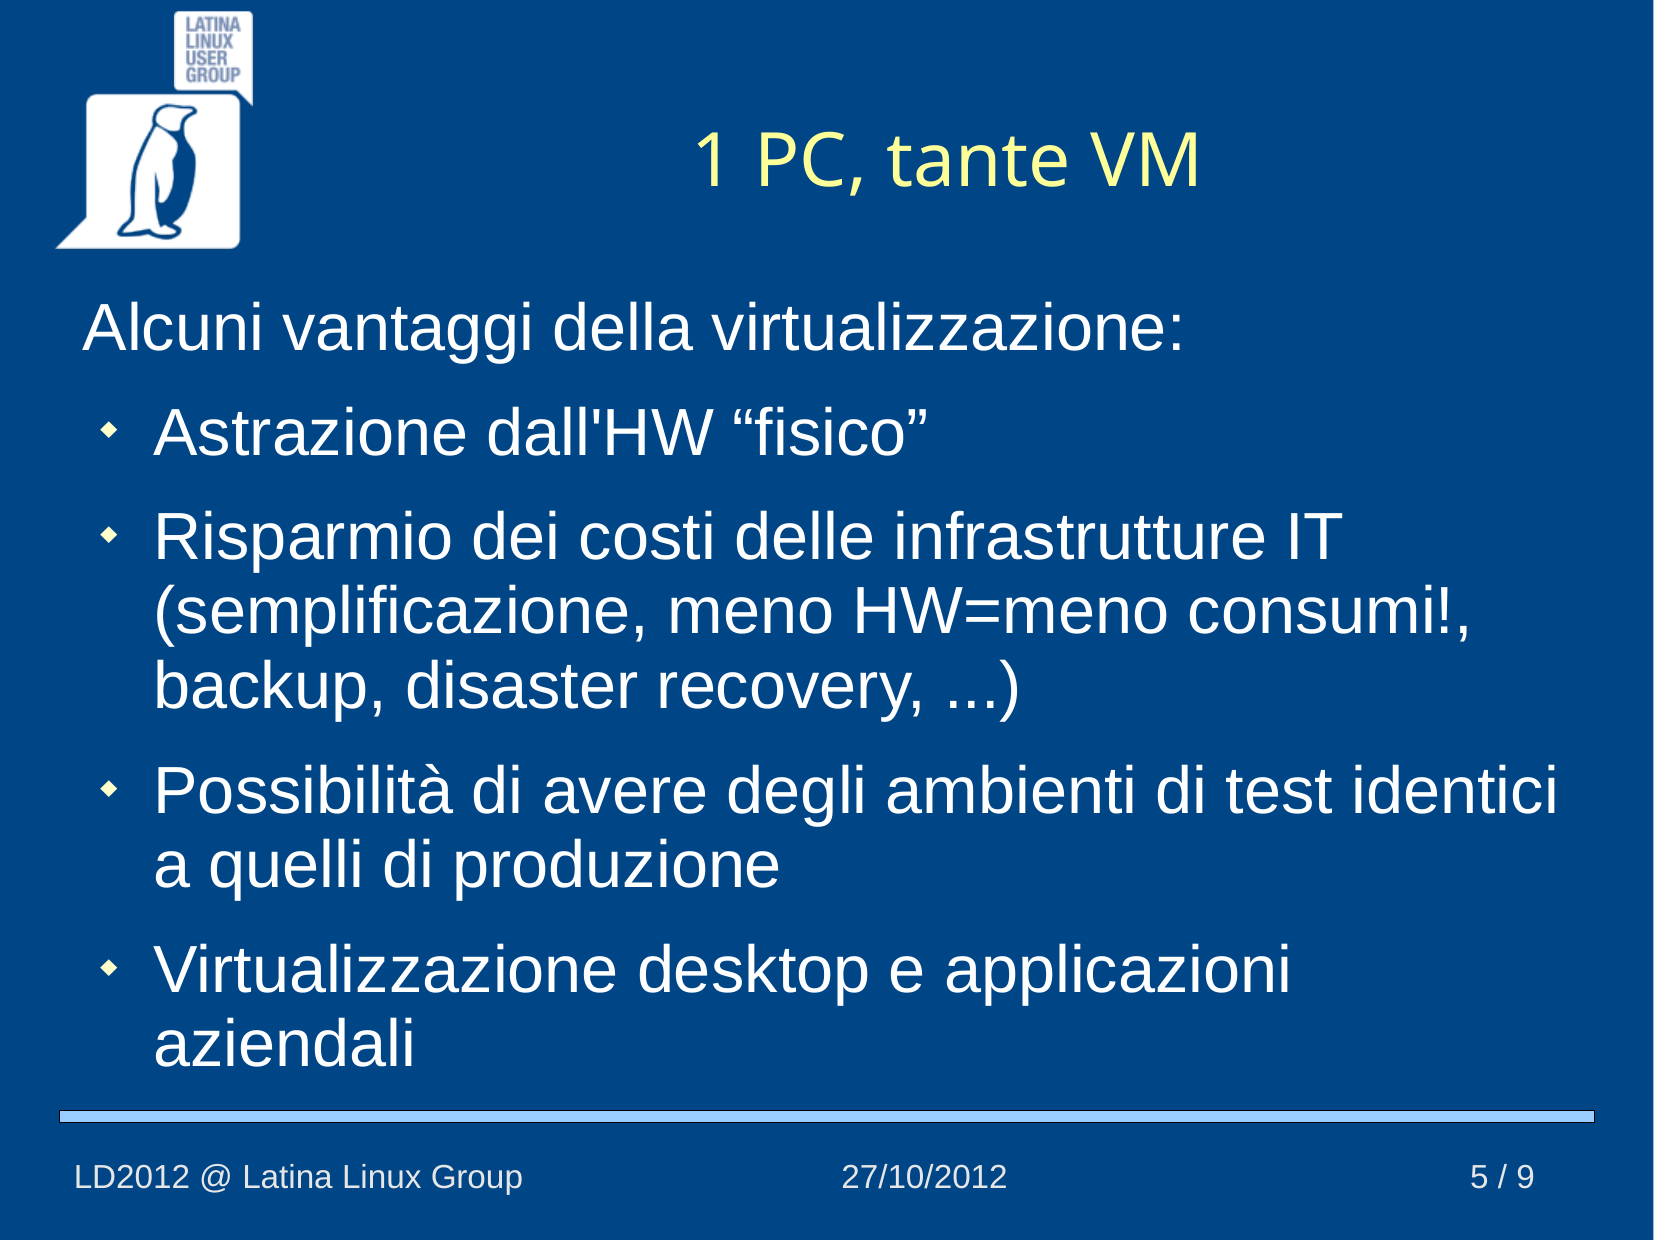

# 1 PC, tante VM
Alcuni vantaggi della virtualizzazione:
Astrazione dall'HW “fisico”
Risparmio dei costi delle infrastrutture IT (semplificazione, meno HW=meno consumi!, backup, disaster recovery, ...)
Possibilità di avere degli ambienti di test identici a quelli di produzione
Virtualizzazione desktop e applicazioni aziendali